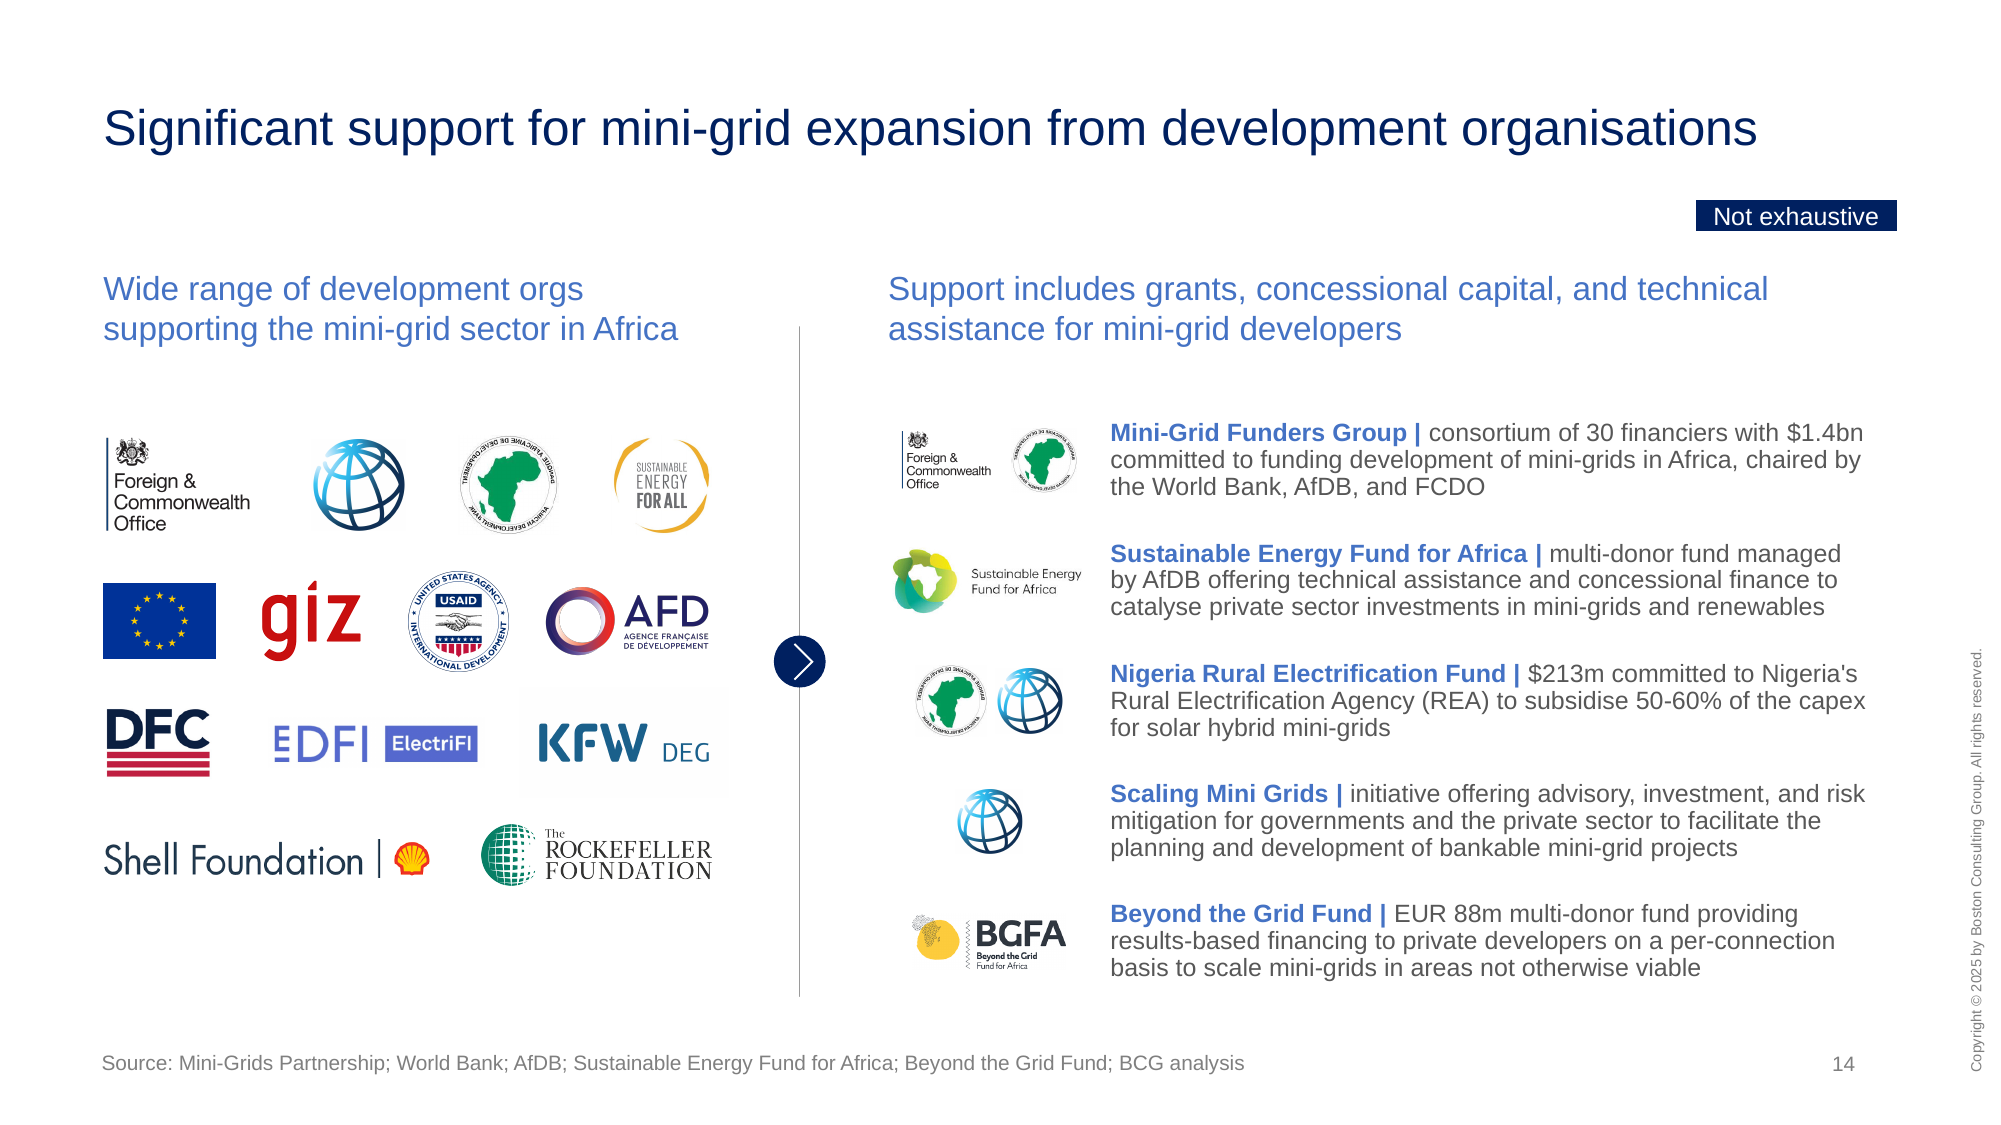

# Significant support for mini-grid expansion from development organisations
Not exhaustive
Wide range of development orgs supporting the mini-grid sector in Africa
Support includes grants, concessional capital, and technical assistance for mini-grid developers
Mini-Grid Funders Group | consortium of 30 financiers with $1.4bn committed to funding development of mini-grids in Africa, chaired by the World Bank, AfDB, and FCDO
Sustainable Energy Fund for Africa | multi-donor fund managed by AfDB offering technical assistance and concessional finance to catalyse private sector investments in mini-grids and renewables
Nigeria Rural Electrification Fund | $213m committed to Nigeria's Rural Electrification Agency (REA) to subsidise 50-60% of the capex for solar hybrid mini-grids
Scaling Mini Grids | initiative offering advisory, investment, and risk mitigation for governments and the private sector to facilitate the planning and development of bankable mini-grid projects
Beyond the Grid Fund | EUR 88m multi-donor fund providing results-based ﬁnancing to private developers on a per-connection basis to scale mini-grids in areas not otherwise viable
Source: Mini-Grids Partnership; World Bank; AfDB; Sustainable Energy Fund for Africa; Beyond the Grid Fund; BCG analysis